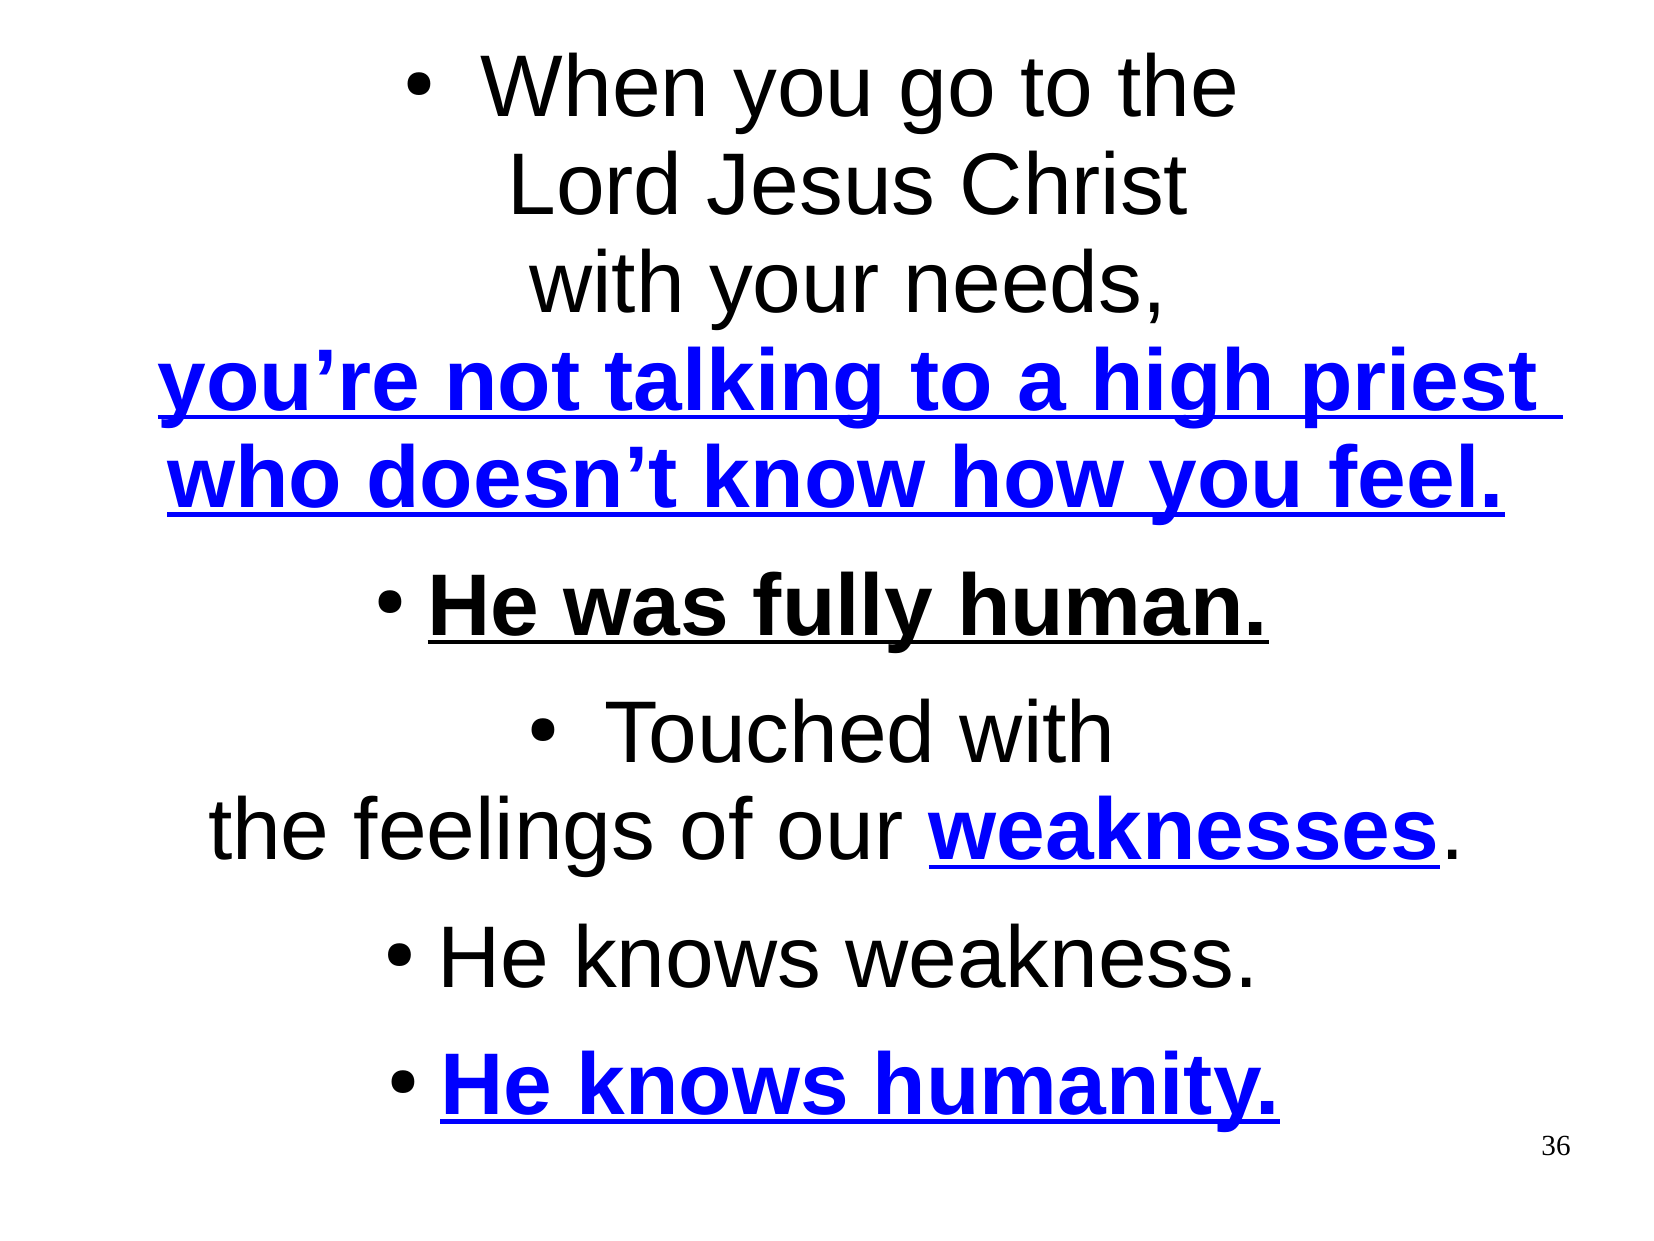

# When you go to the Lord Jesus Christ with your needs, you’re not talking to a high priest who doesn’t know how you feel.
He was fully human.
 Touched with
the feelings of our weaknesses.
He knows weakness.
He knows humanity.
36